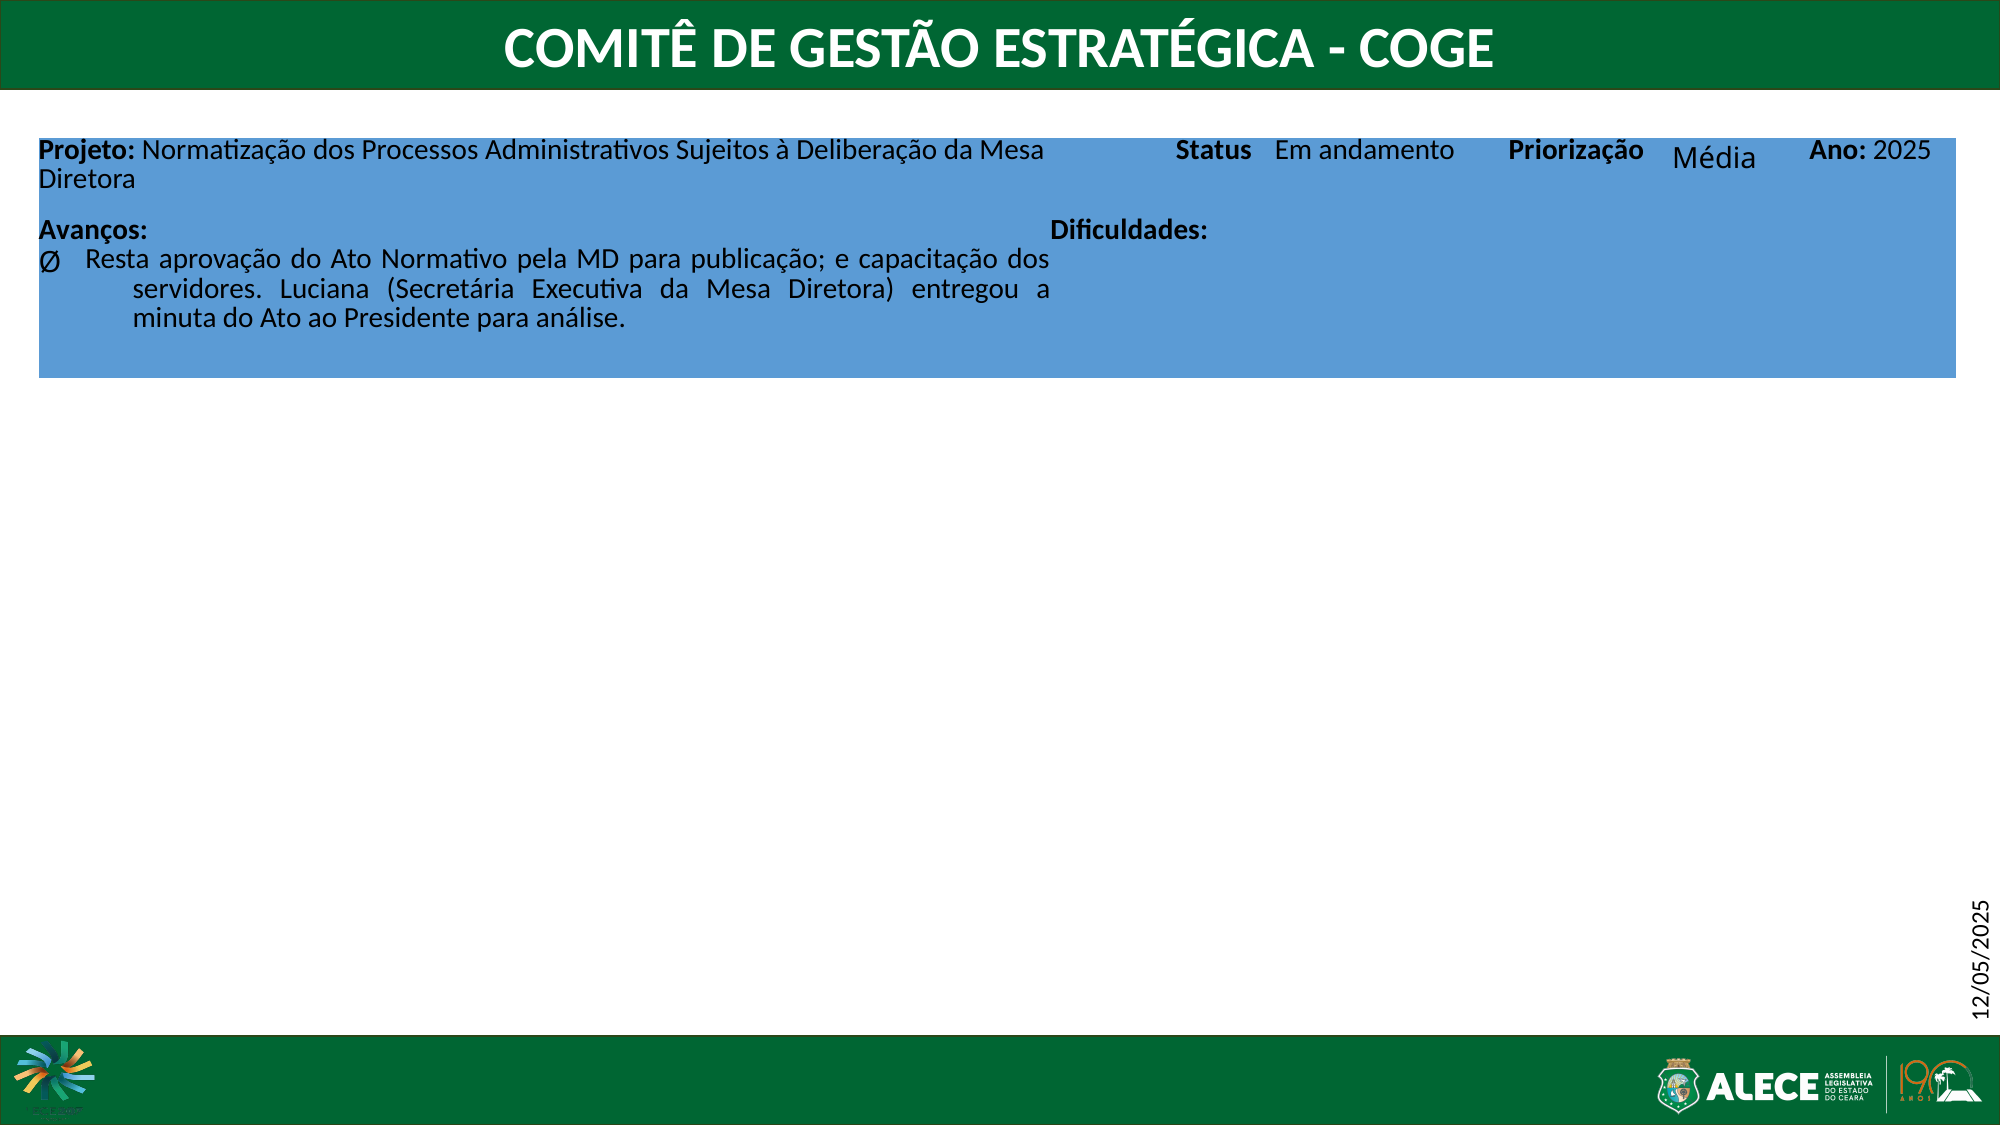

COMITÊ DE GESTÃO ESTRATÉGICA - COGE
| Projeto: Normatização dos Processos Administrativos Sujeitos à Deliberação da Mesa Diretora | | Status | Em andamento | Priorização | Média | Ano: 2025 |
| --- | --- | --- | --- | --- | --- | --- |
| Avanços: Resta aprovação do Ato Normativo pela MD para publicação; e capacitação dos servidores. Luciana (Secretária Executiva da Mesa Diretora) entregou a minuta do Ato ao Presidente para análise. | Dificuldades: | | | | | |
12/05/2025